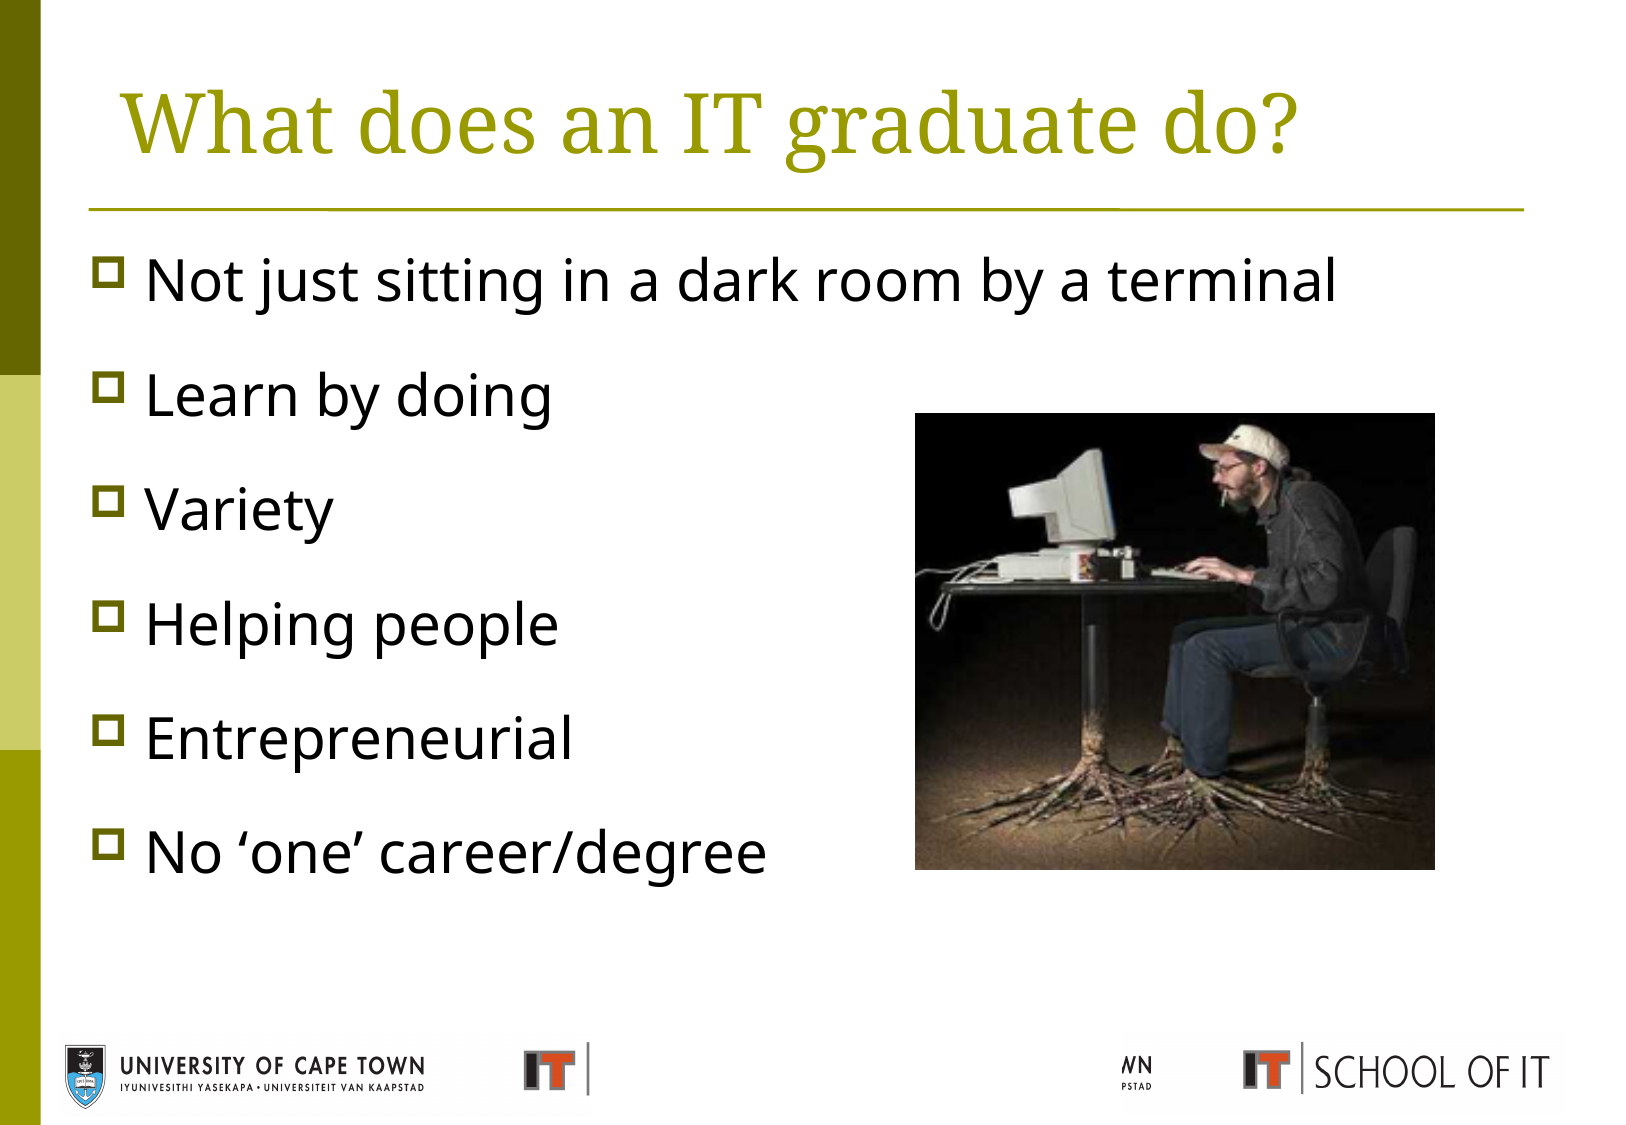

# What does an IT graduate do?
Not just sitting in a dark room by a terminal
Learn by doing
Variety
Helping people
Entrepreneurial
No ‘one’ career/degree